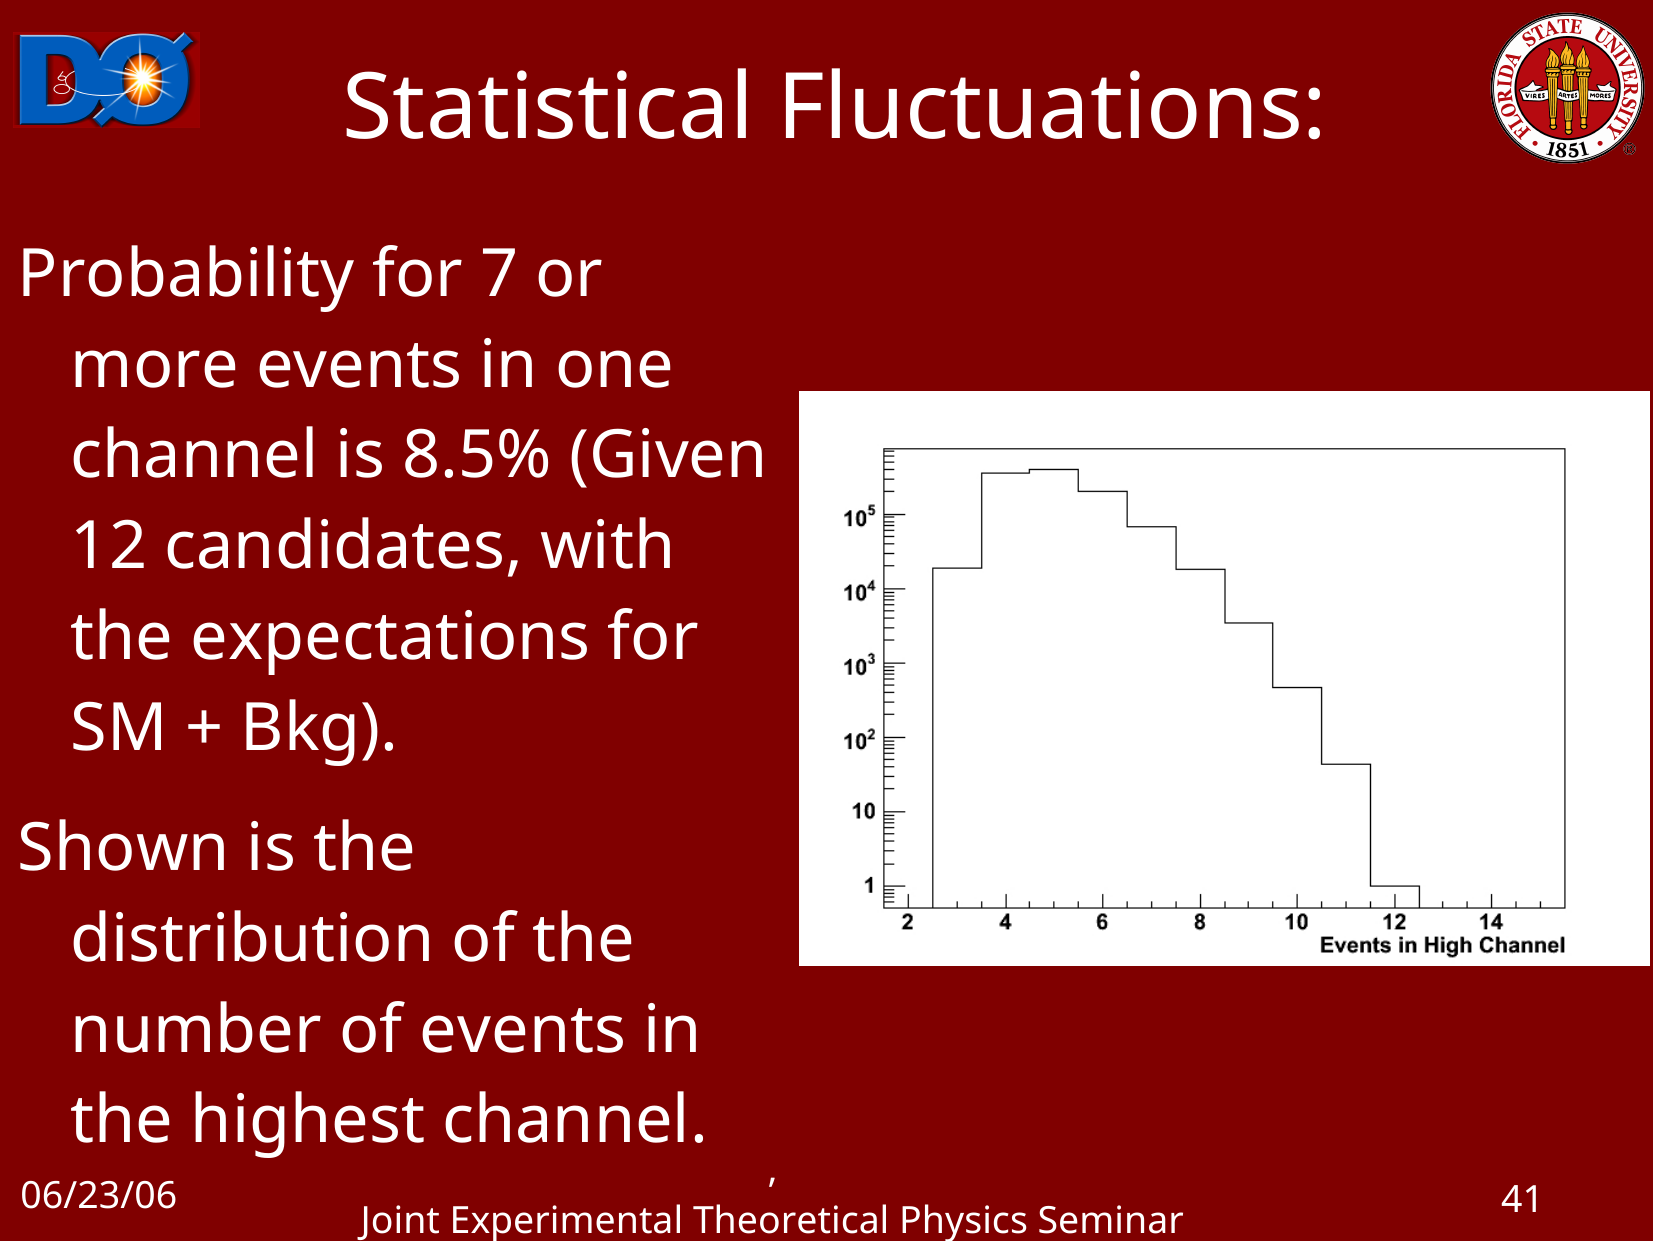

# Statistical Fluctuations:
Probability for 7 or more events in one channel is 8.5% (Given 12 candidates, with the expectations for SM + Bkg).
Shown is the distribution of the number of events in the highest channel.